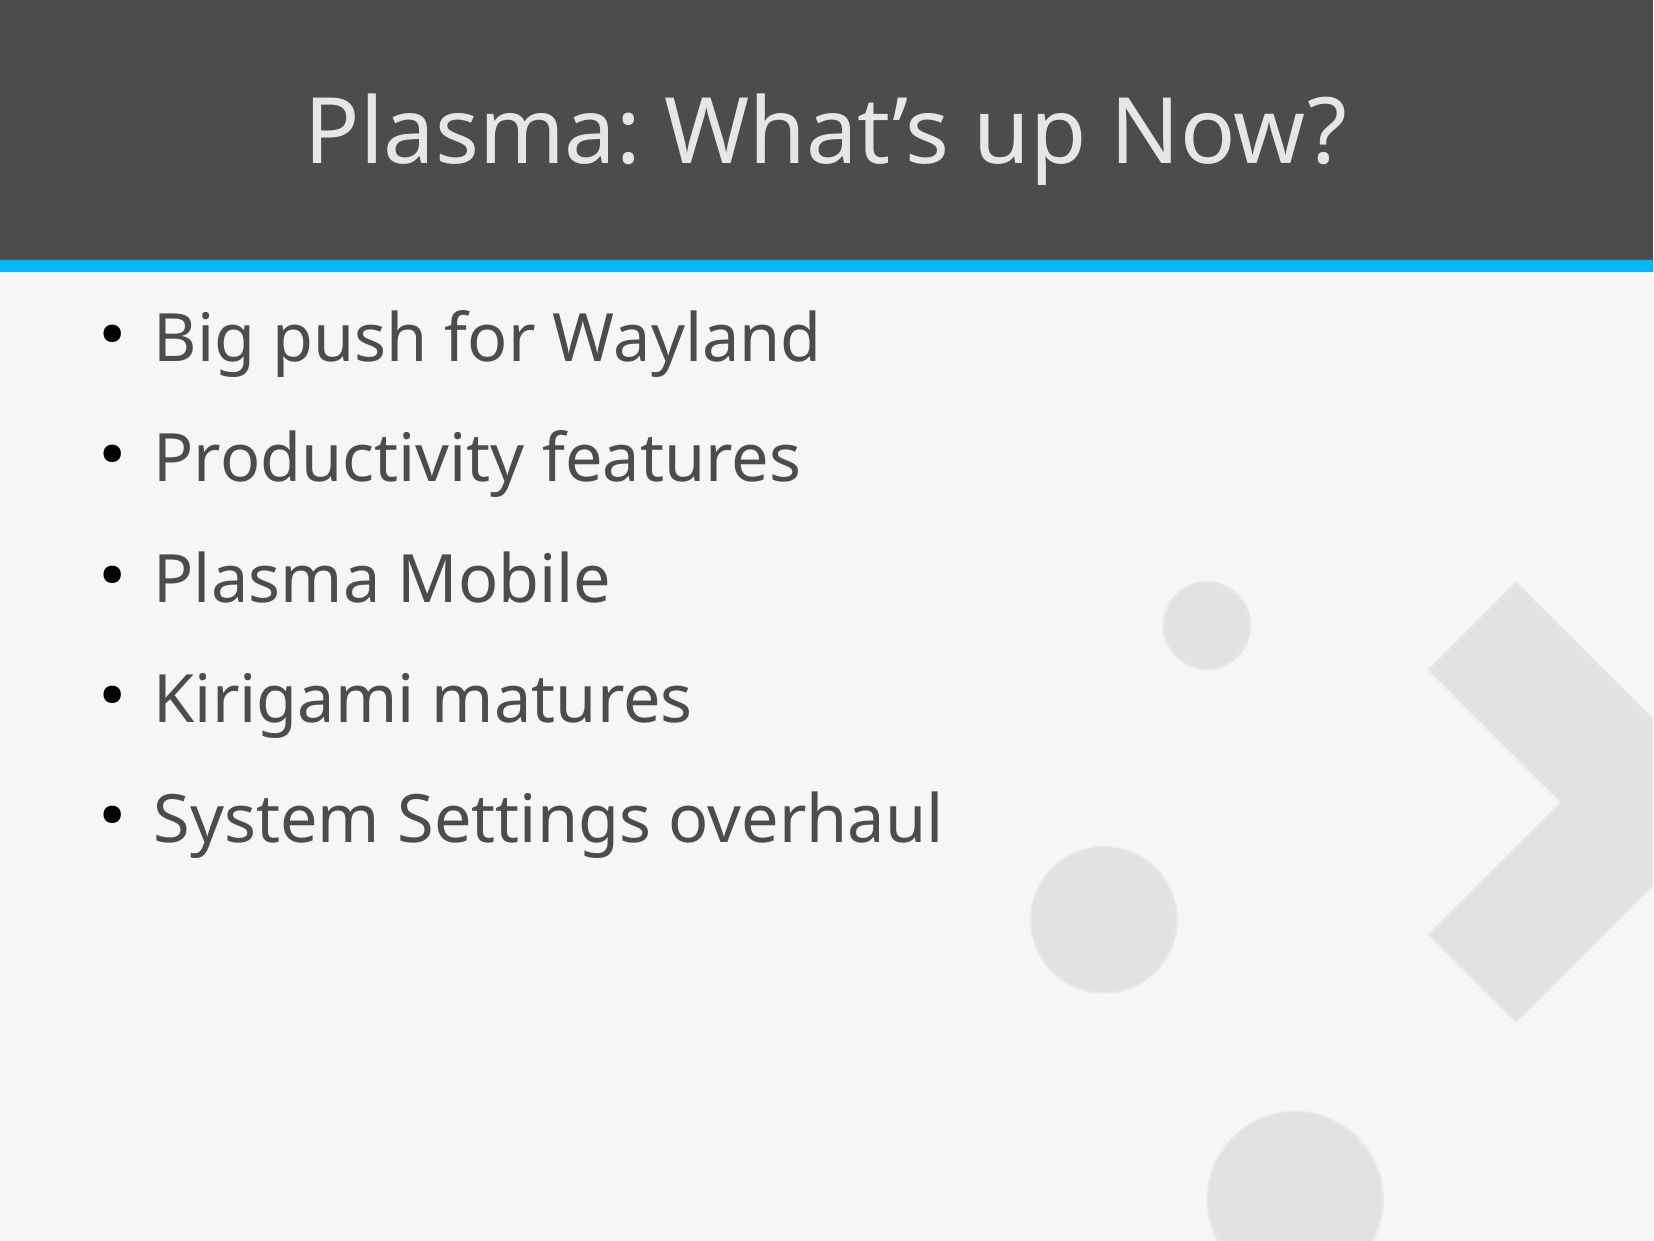

# Plasma: What’s up Now?
Big push for Wayland
Productivity features
Plasma Mobile
Kirigami matures
System Settings overhaul